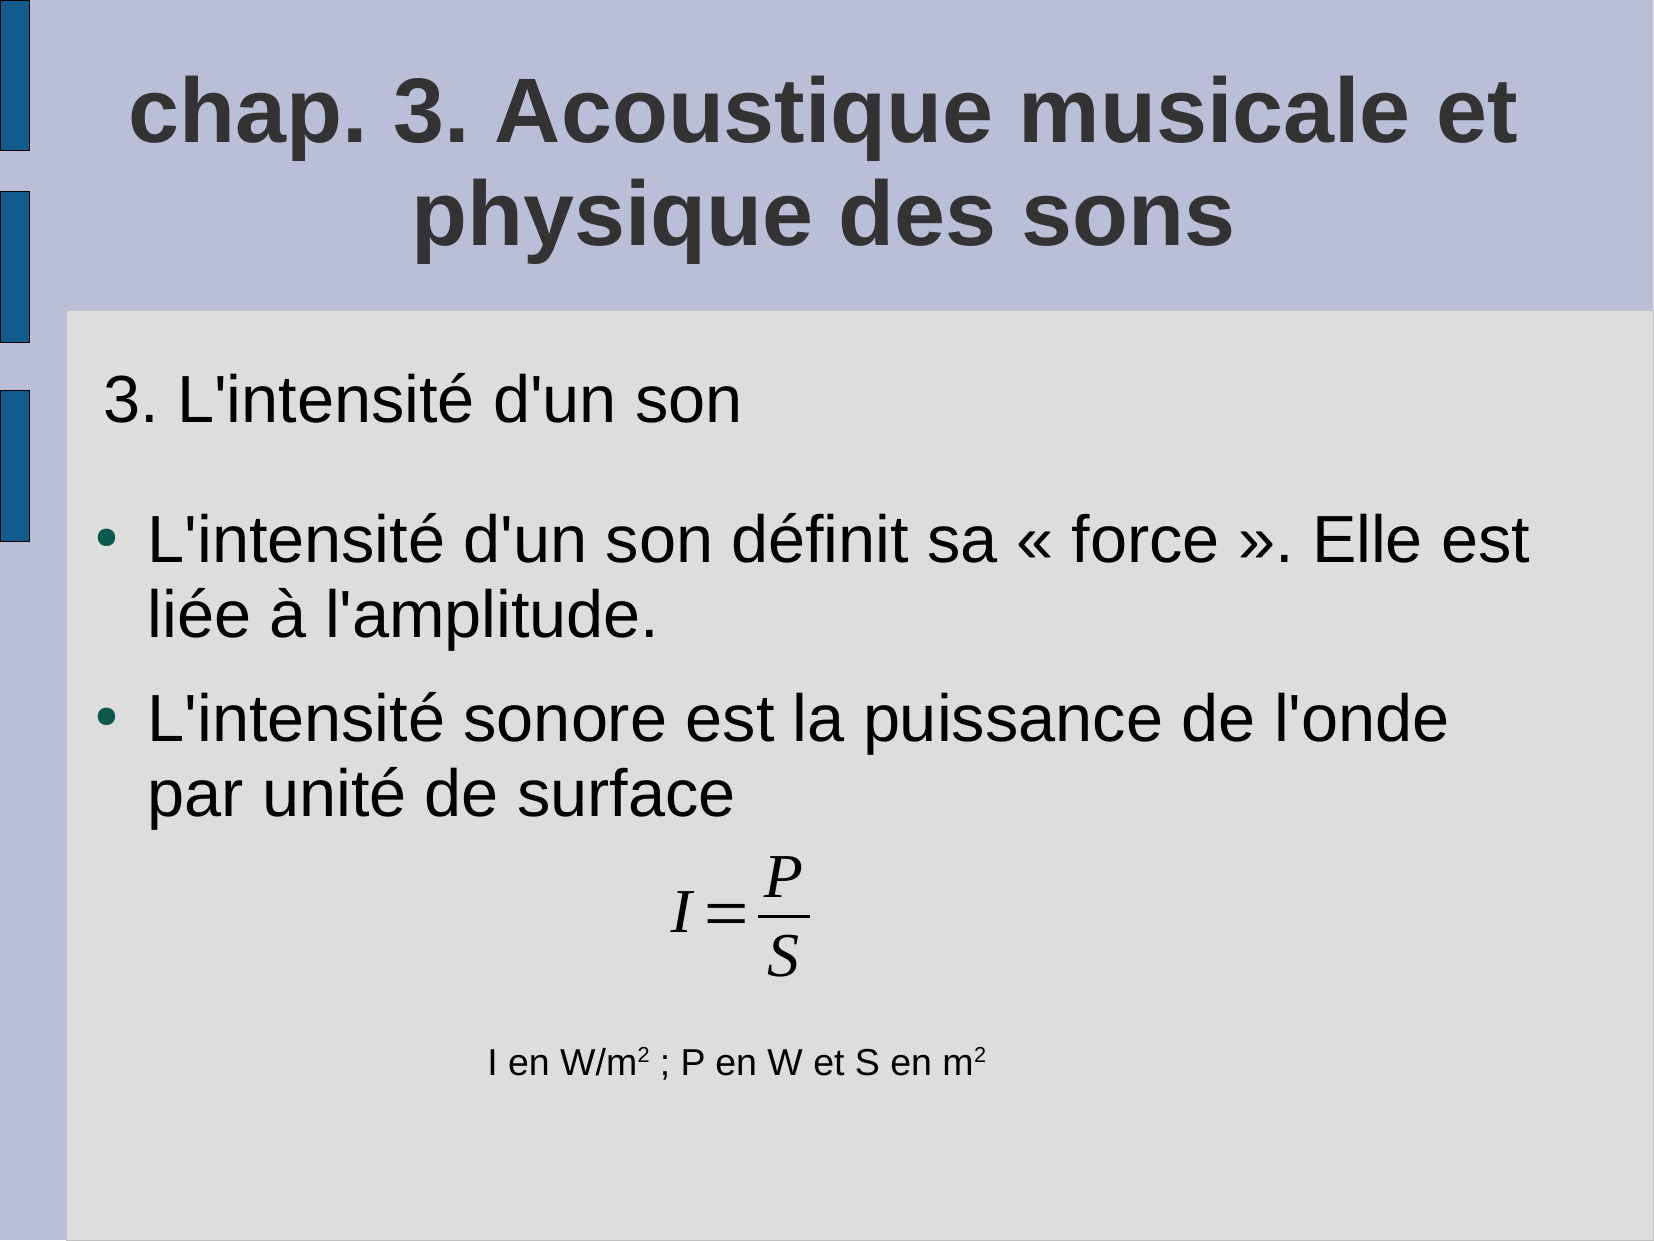

# chap. 3. Acoustique musicale et physique des sons
3. L'intensité d'un son
L'intensité d'un son définit sa « force ». Elle est liée à l'amplitude.
L'intensité sonore est la puissance de l'onde par unité de surface
I en W/m2 ; P en W et S en m2